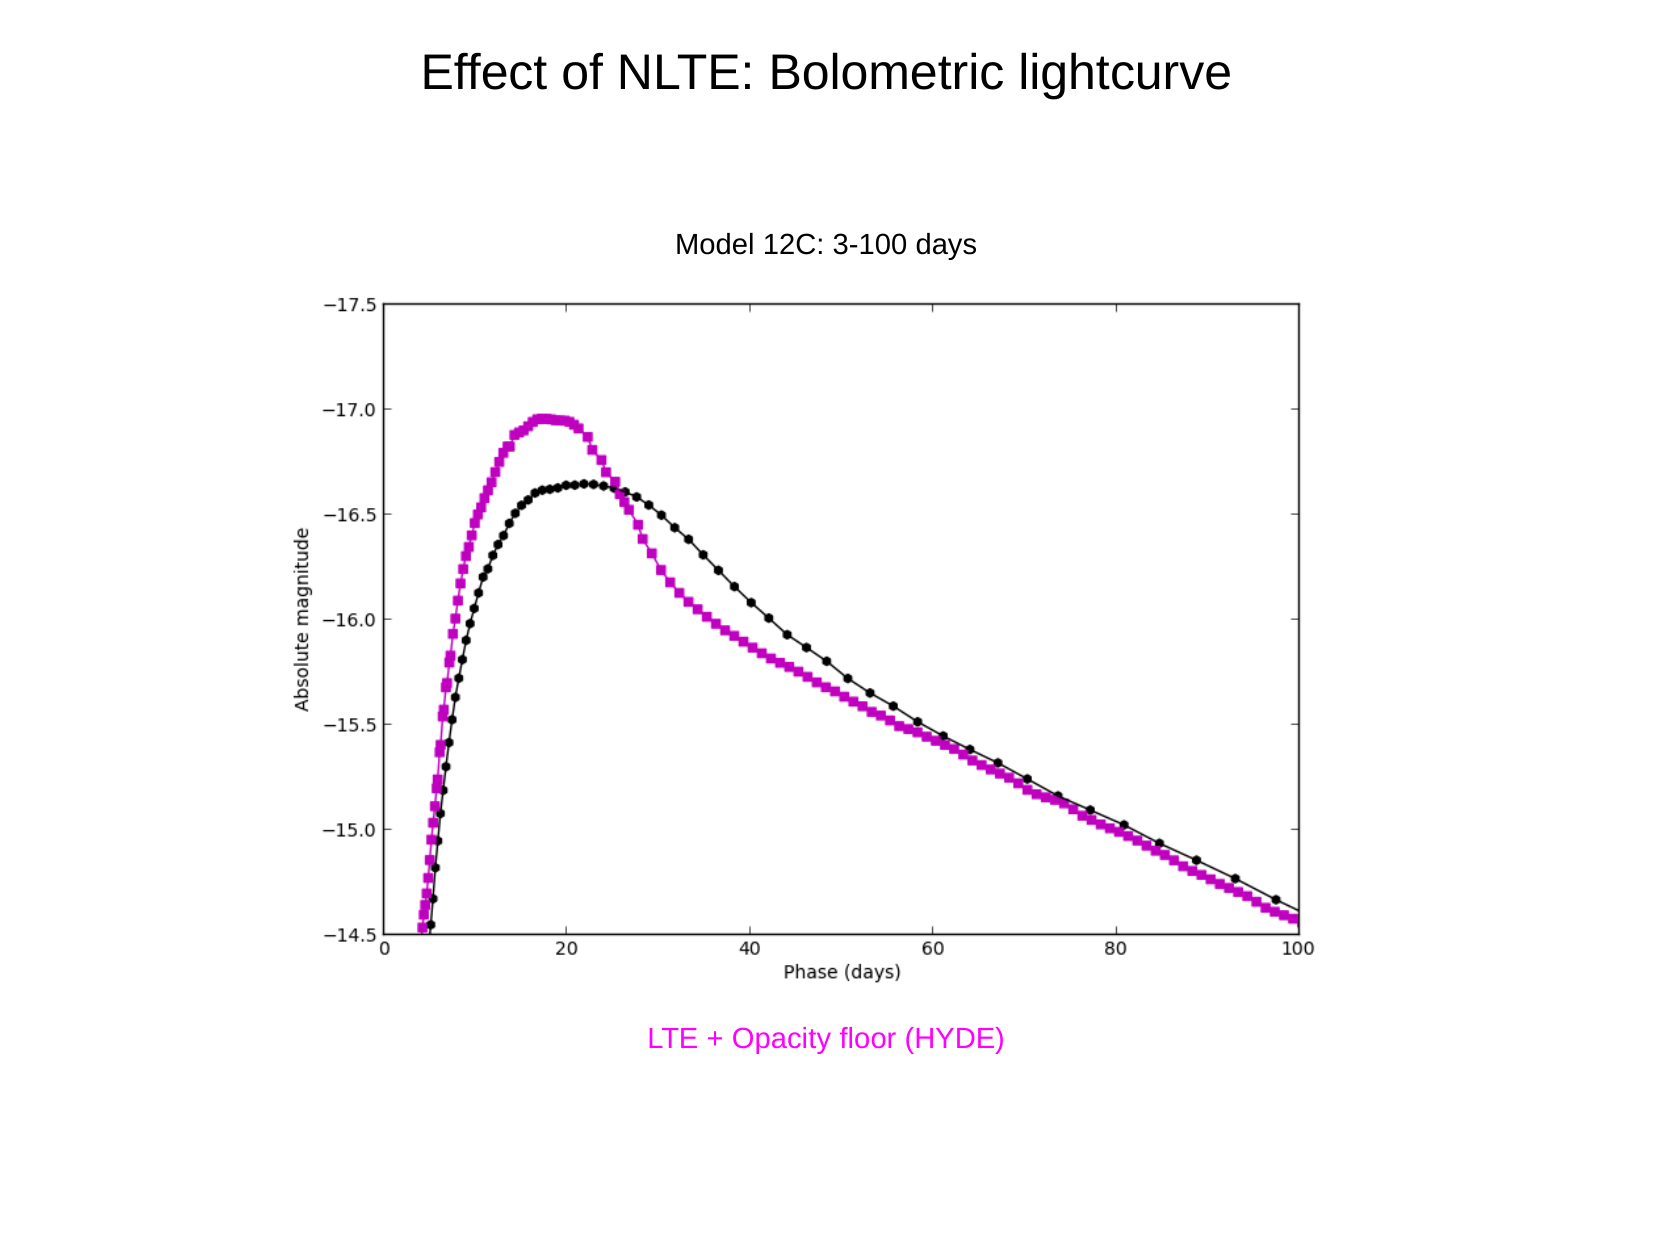

Effect of NLTE: Bolometric lightcurve
Model 12C: 3-100 days
Model 12C : 3-100 days
LTE + Opacity floor (HYDE)